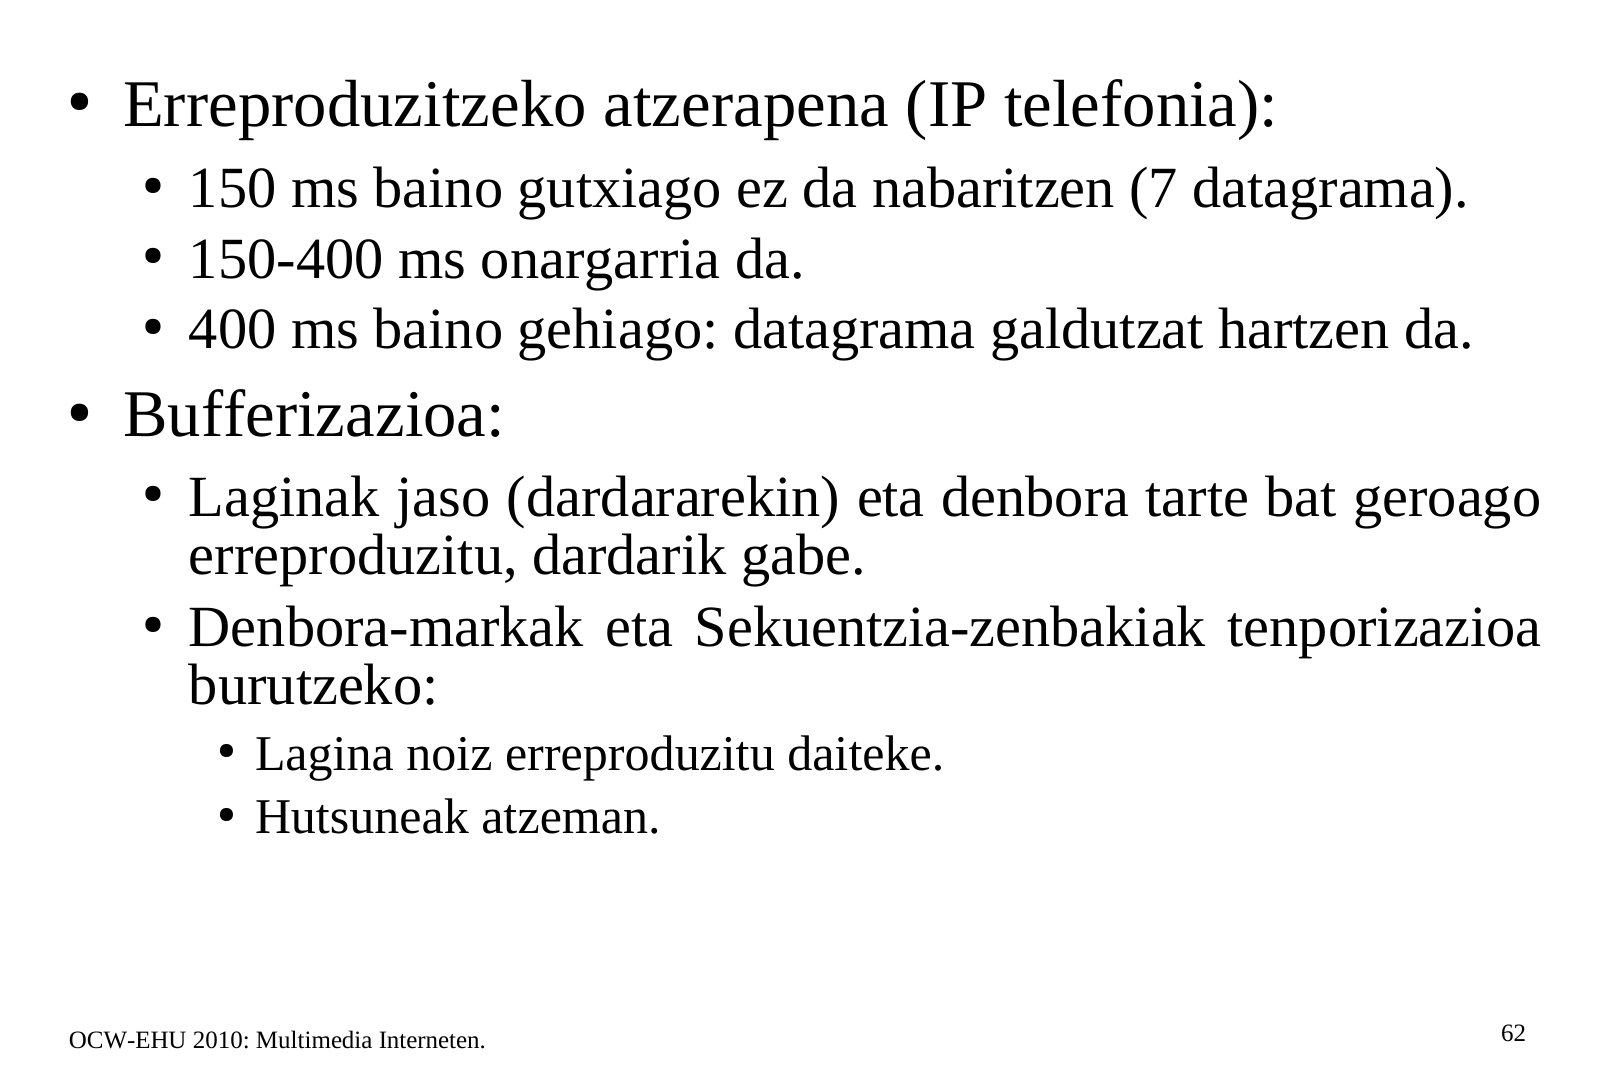

# Erreproduzitzeko atzerapena (IP telefonia):
150 ms baino gutxiago ez da nabaritzen (7 datagrama).
150-400 ms onargarria da.
400 ms baino gehiago: datagrama galdutzat hartzen da.
Bufferizazioa:
Laginak jaso (dardararekin) eta denbora tarte bat geroago erreproduzitu, dardarik gabe.
Denbora-markak eta Sekuentzia-zenbakiak tenporizazioa burutzeko:
Lagina noiz erreproduzitu daiteke.
Hutsuneak atzeman.
62